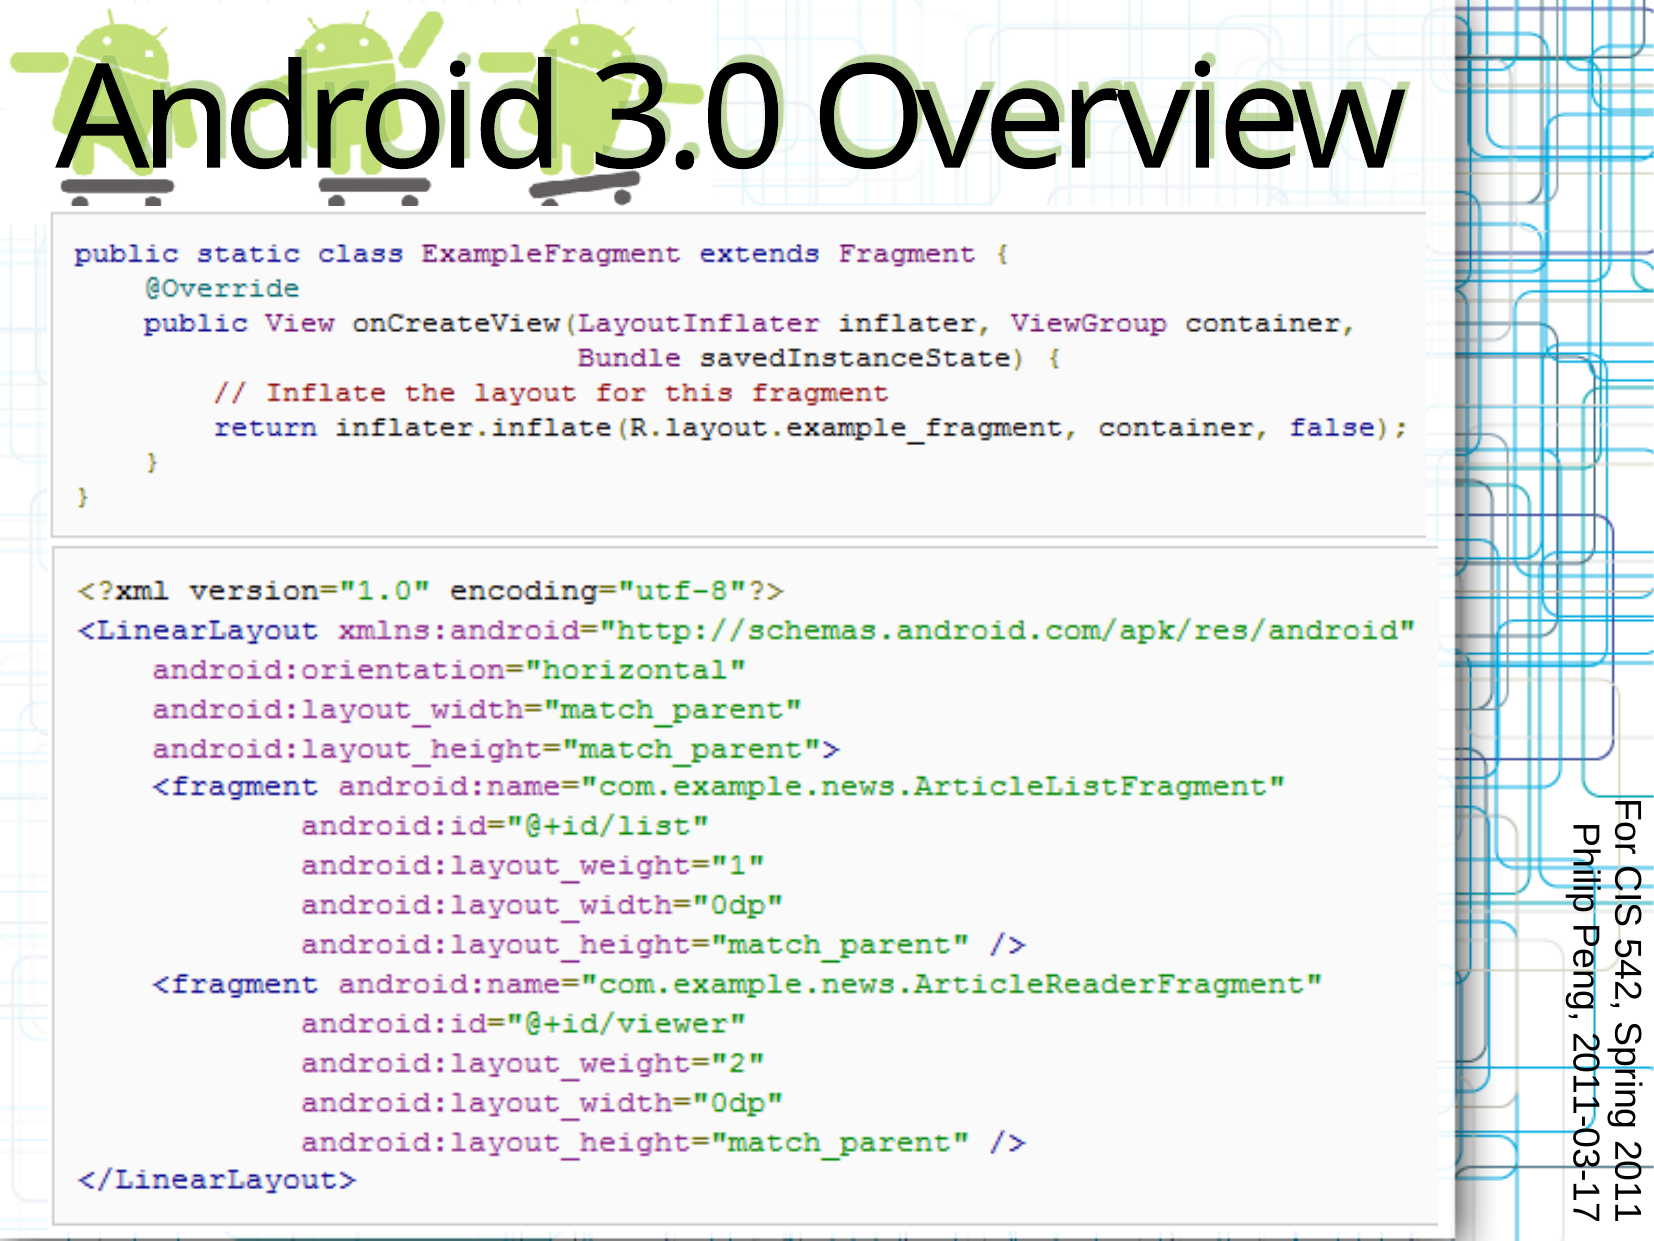

Android 3.0 Overview
For CIS 542, Spring 2011
Philip Peng, 2011-03-17